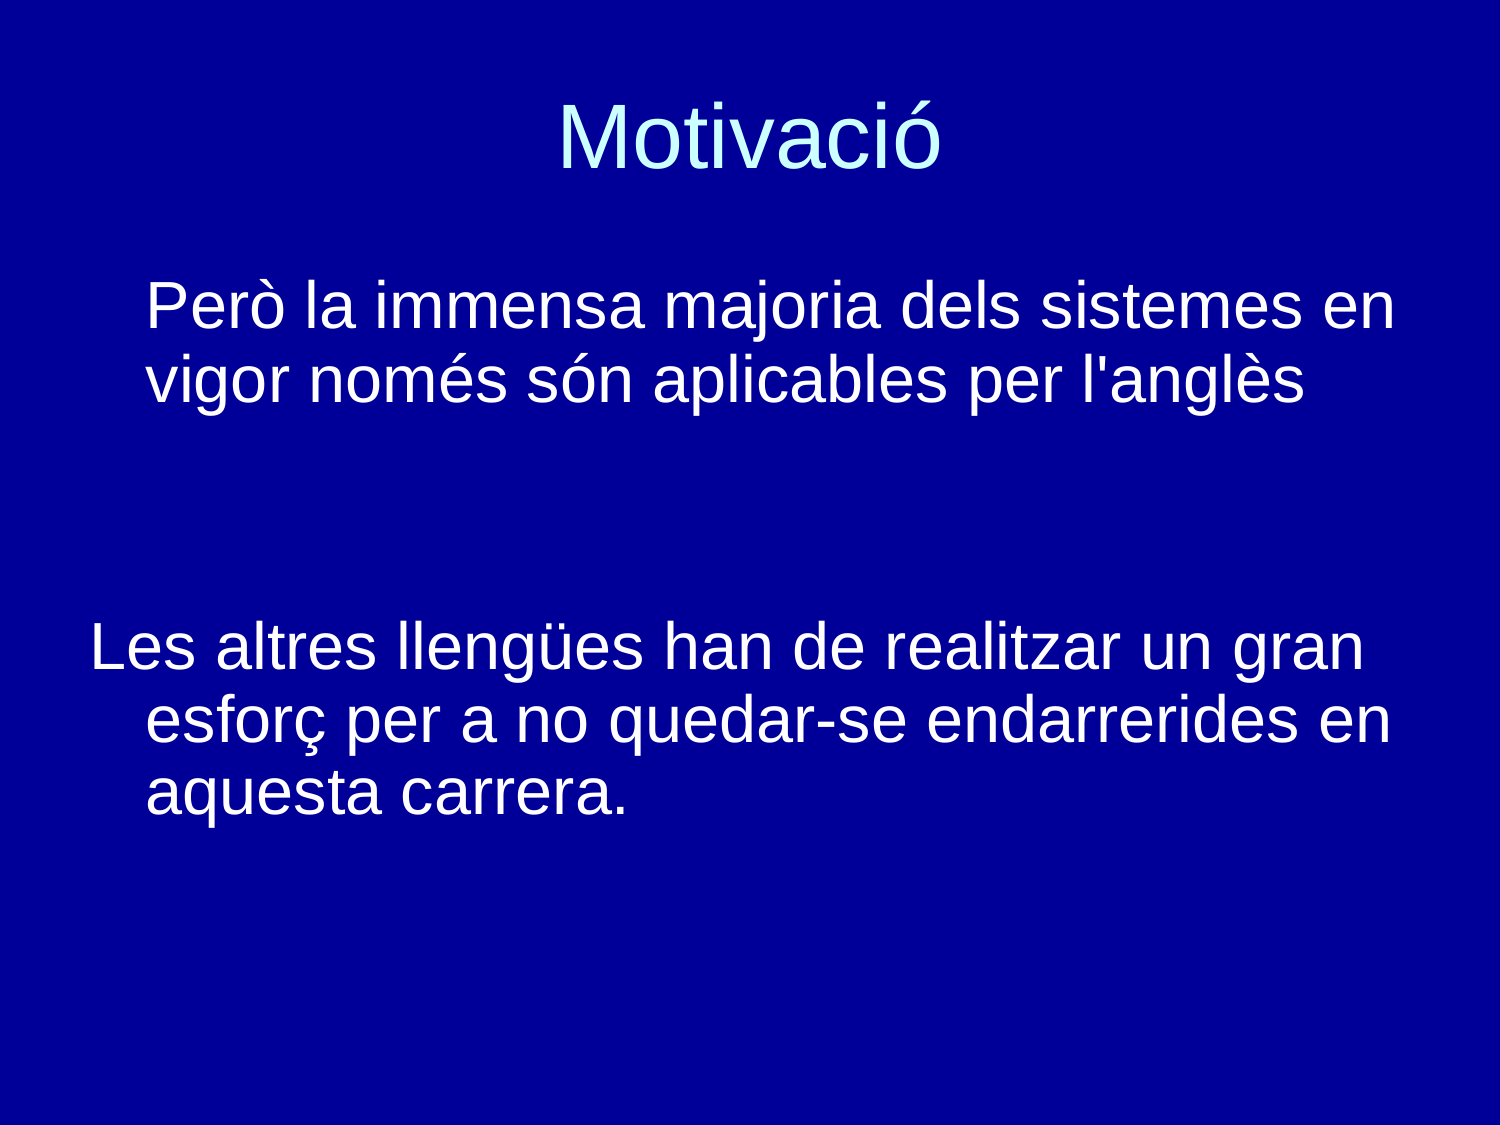

# Motivació
	Però la immensa majoria dels sistemes en vigor només són aplicables per l'anglès
Les altres llengües han de realitzar un gran esforç per a no quedar-se endarrerides en aquesta carrera.